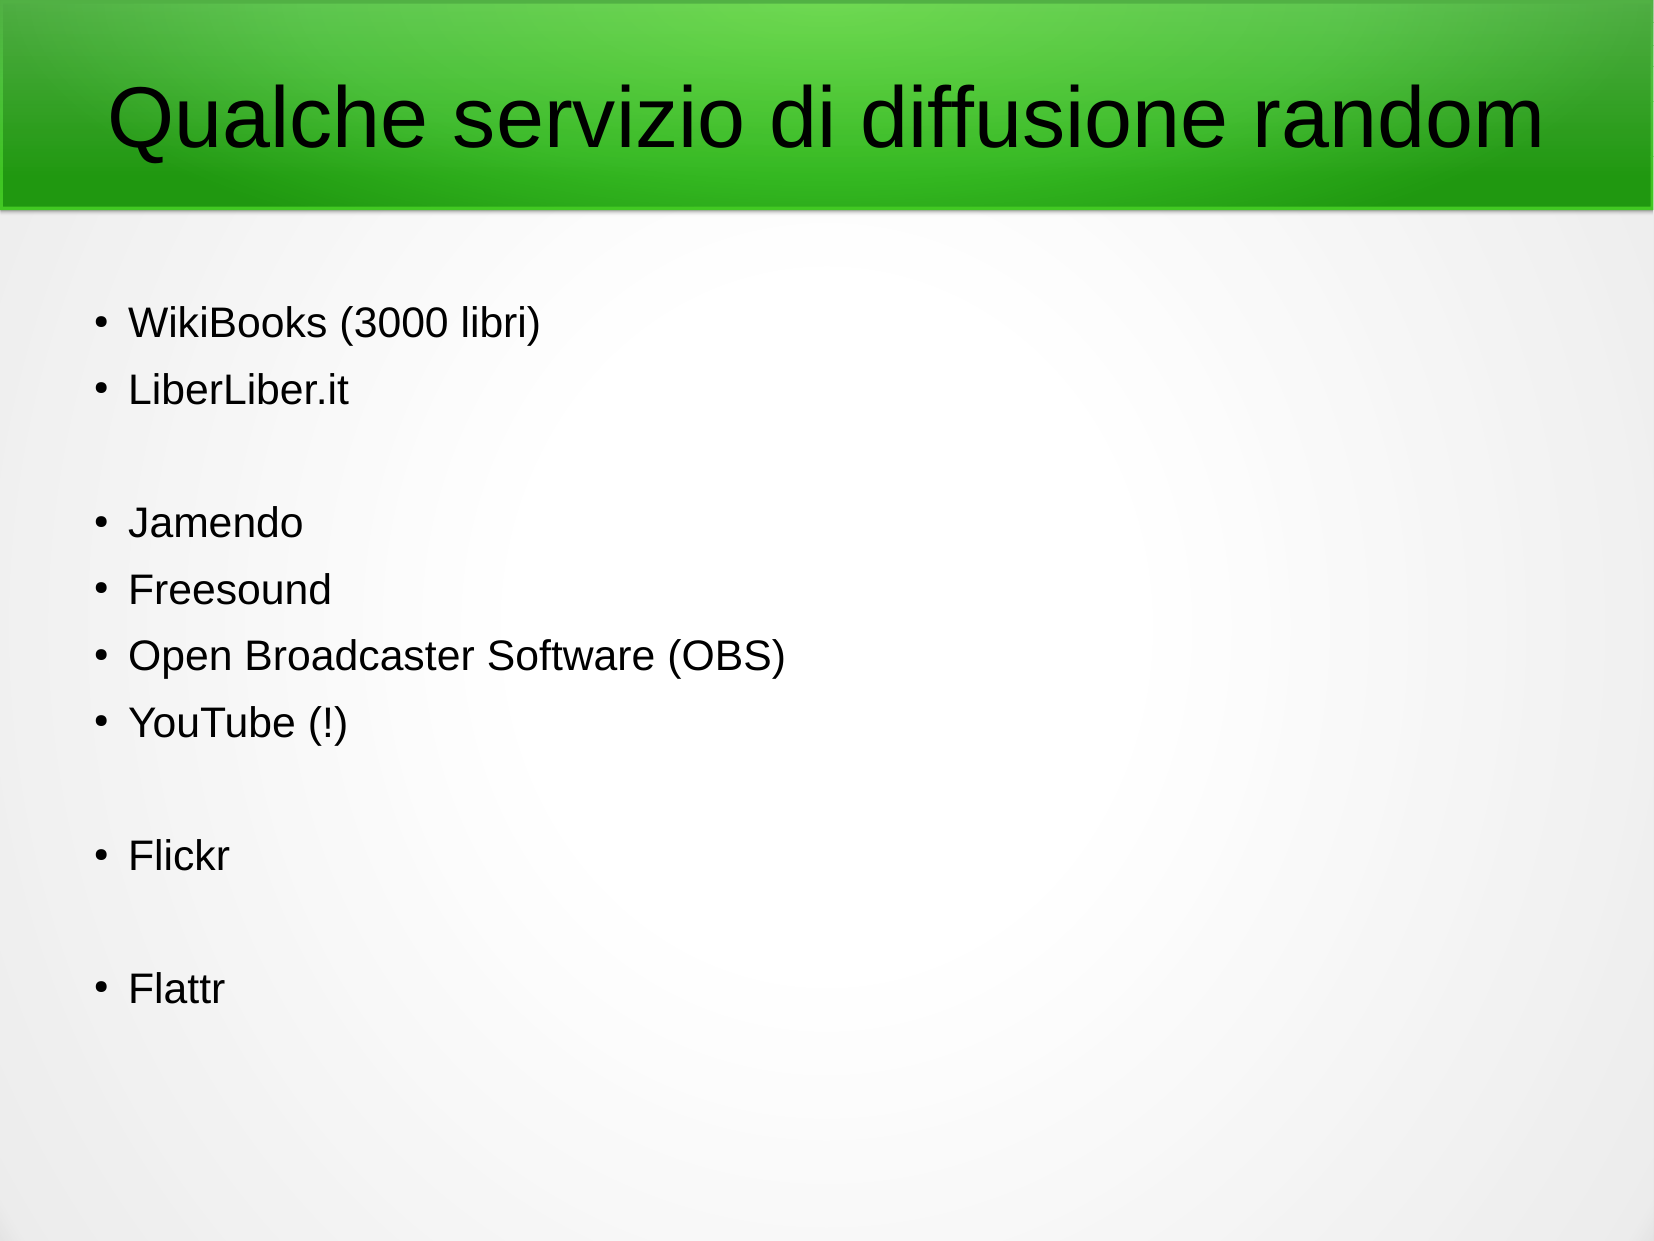

# Qualche servizio di diffusione random
WikiBooks (3000 libri)
LiberLiber.it
Jamendo
Freesound
Open Broadcaster Software (OBS)
YouTube (!)
Flickr
Flattr